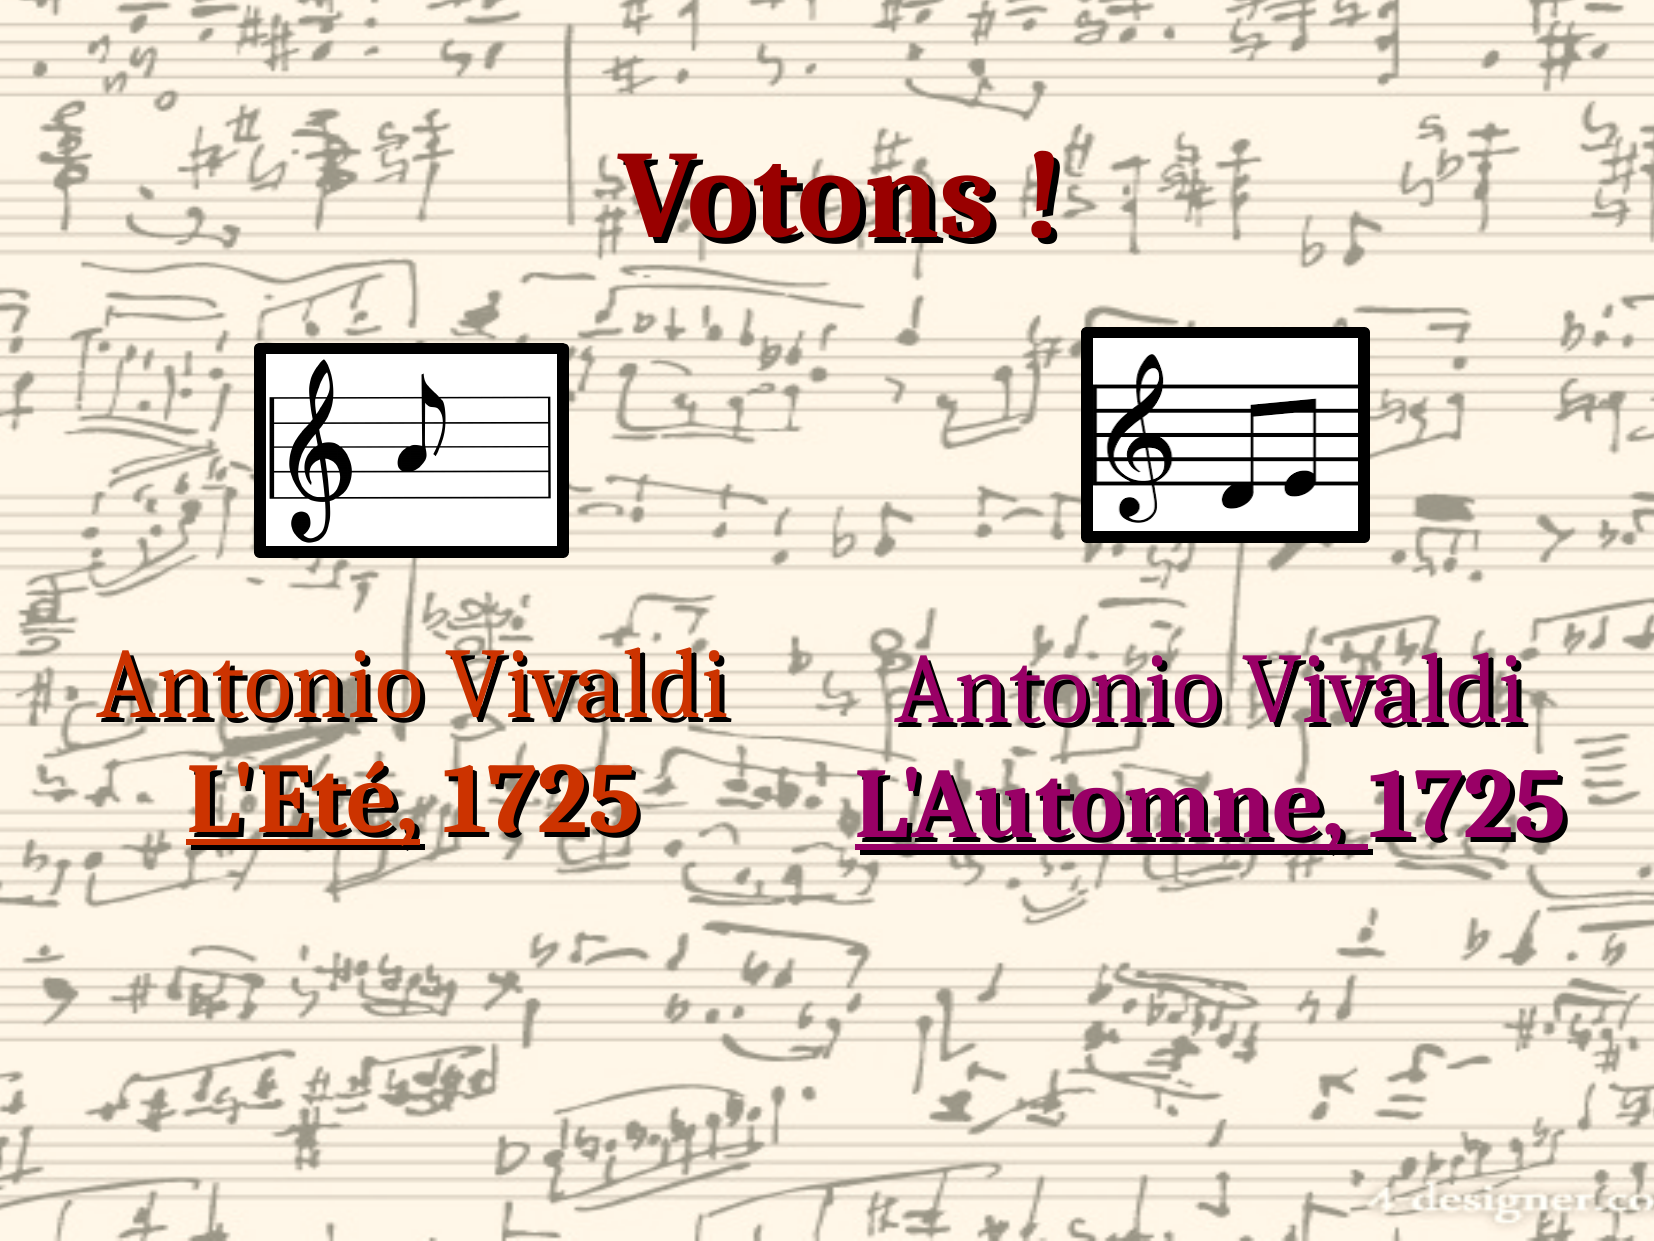

Votons !
Antonio Vivaldi
L'Eté, 1725
Antonio Vivaldi
L'Automne, 1725